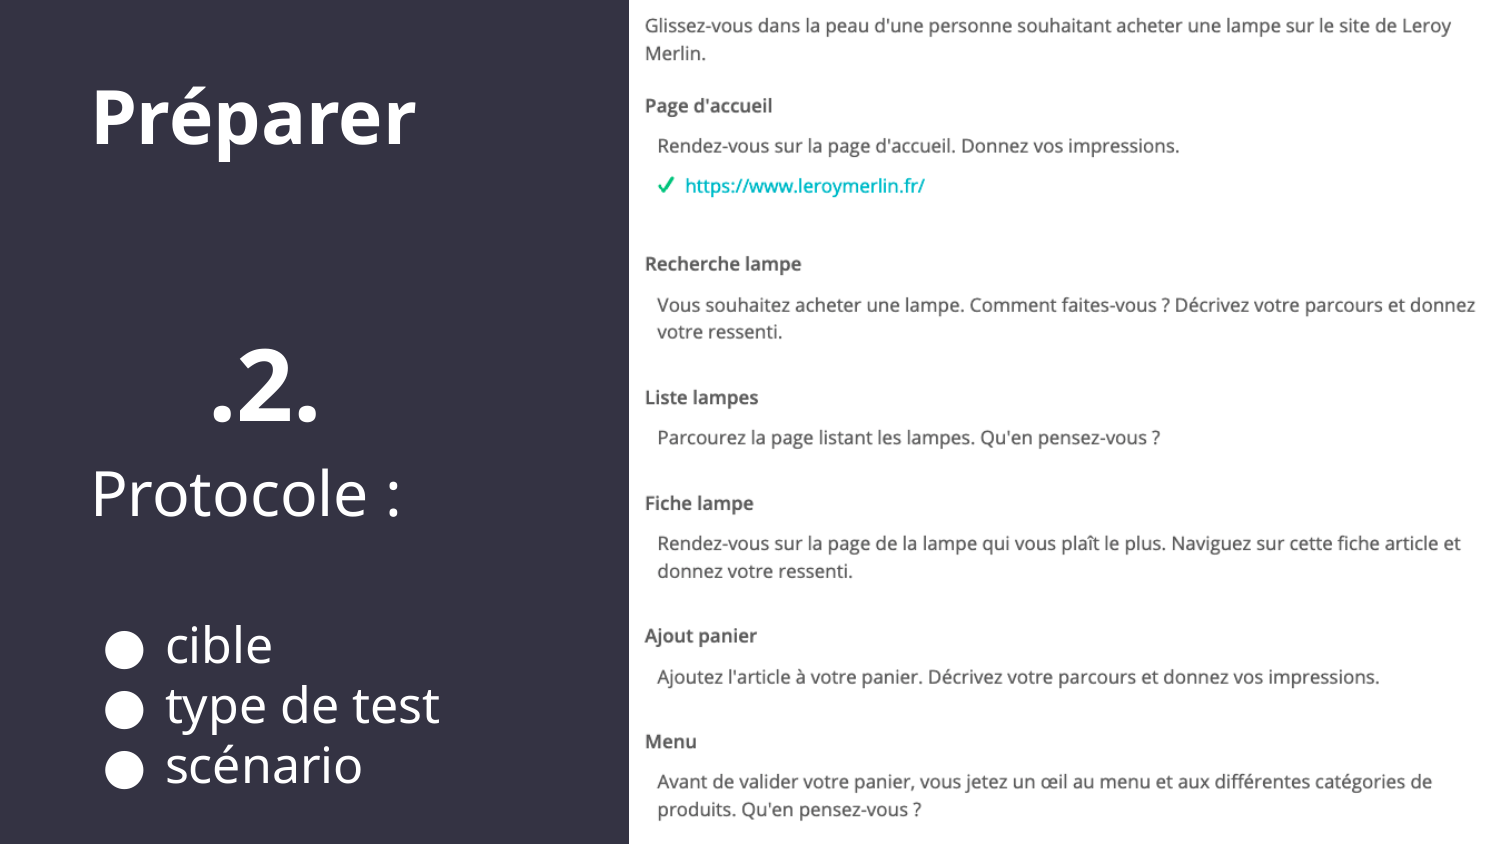

# Préparer
.2.
Protocole :
cible
type de test
scénario